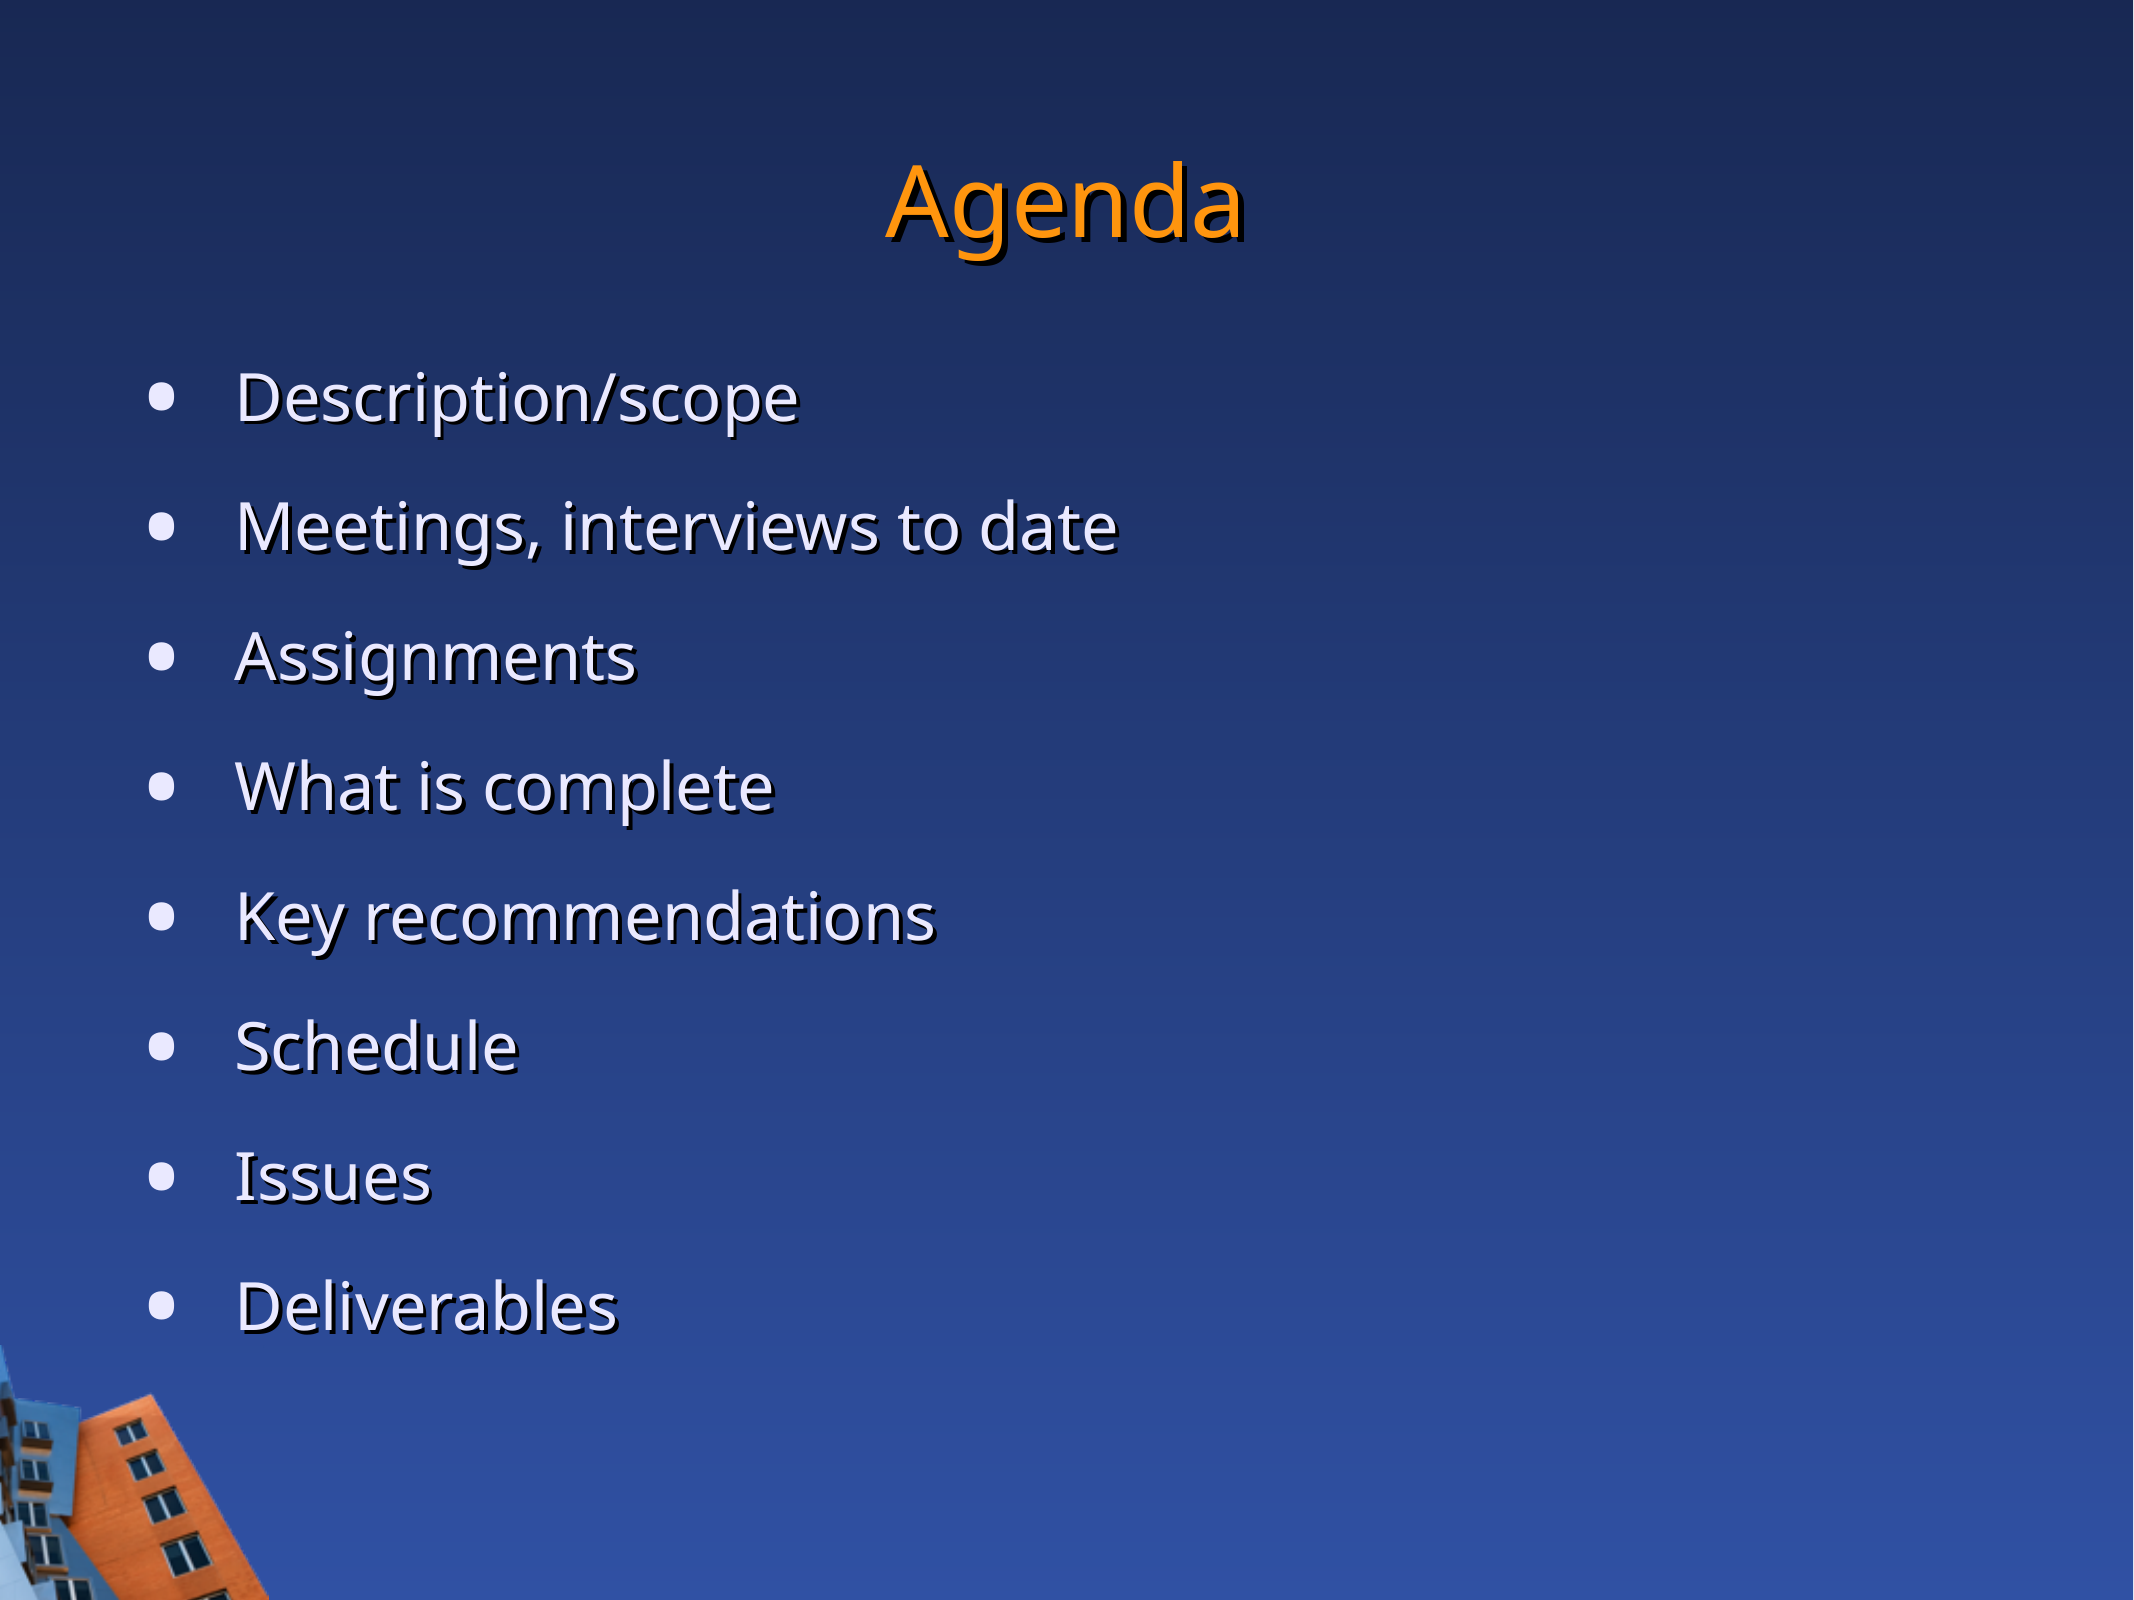

# Agenda
Description/scope
Meetings, interviews to date
Assignments
What is complete
Key recommendations
Schedule
Issues
Deliverables